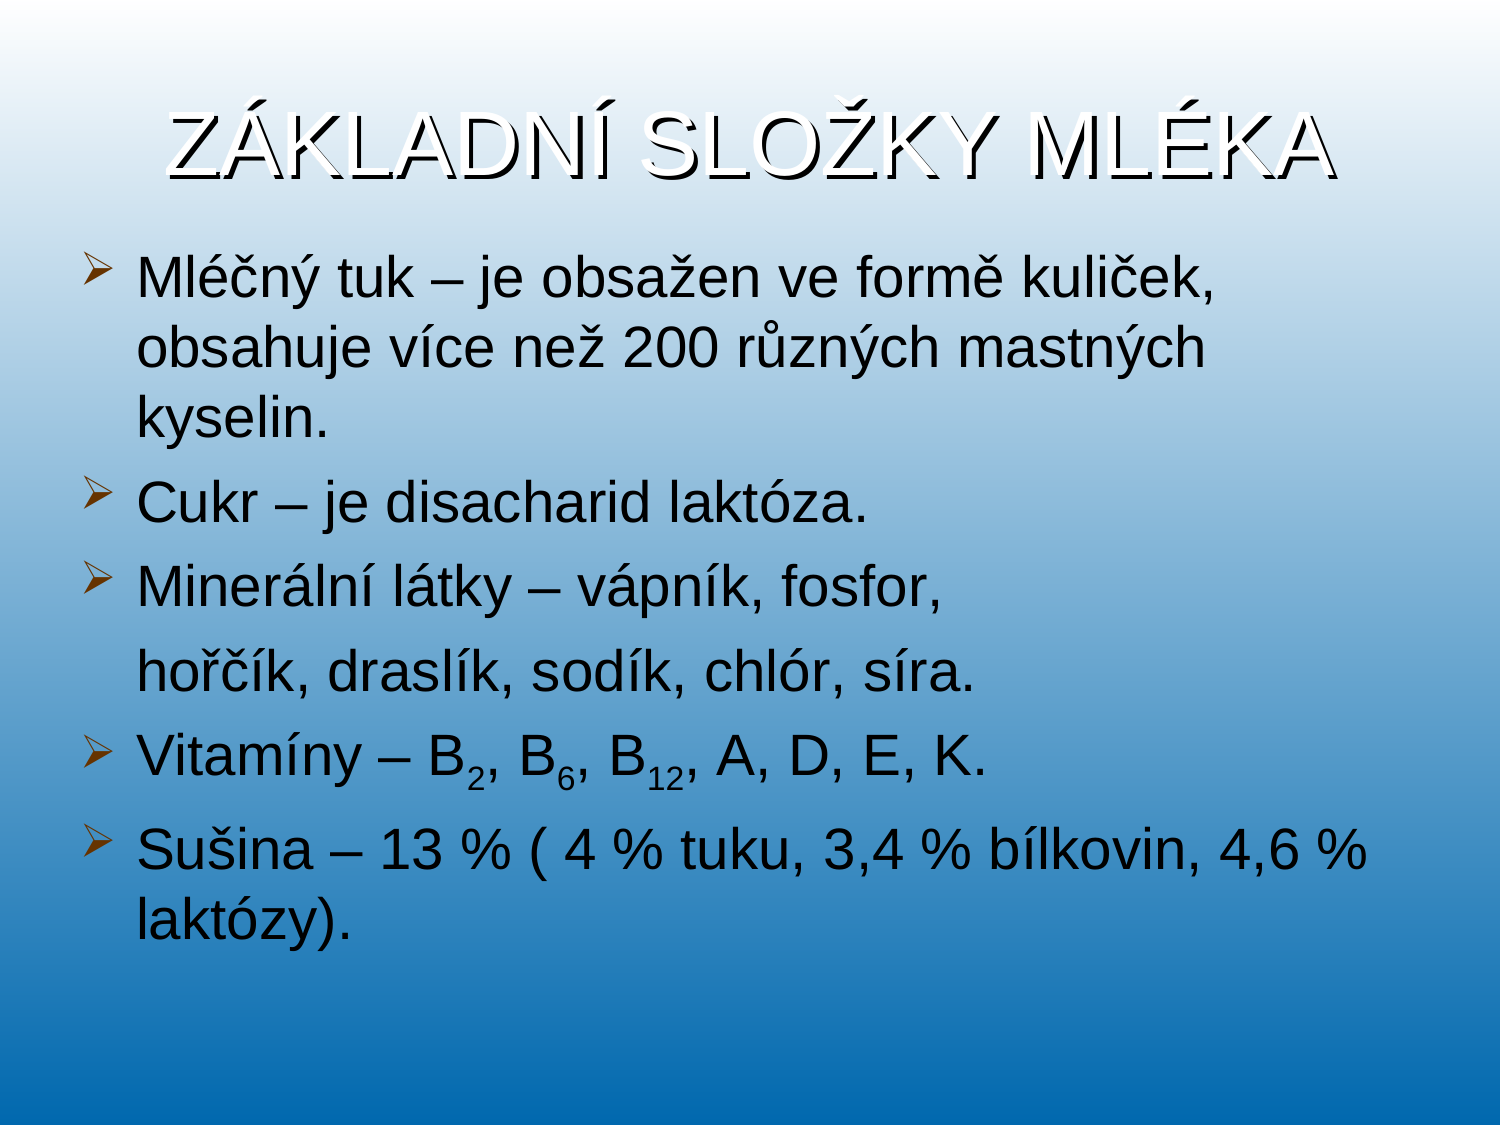

# ZÁKLADNÍ SLOŽKY MLÉKA
Mléčný tuk – je obsažen ve formě kuliček, obsahuje více než 200 různých mastných kyselin.
Cukr – je disacharid laktóza.
Minerální látky – vápník, fosfor,
	hořčík, draslík, sodík, chlór, síra.
Vitamíny – B2, B6, B12, A, D, E, K.
Sušina – 13 % ( 4 % tuku, 3,4 % bílkovin, 4,6 % laktózy).